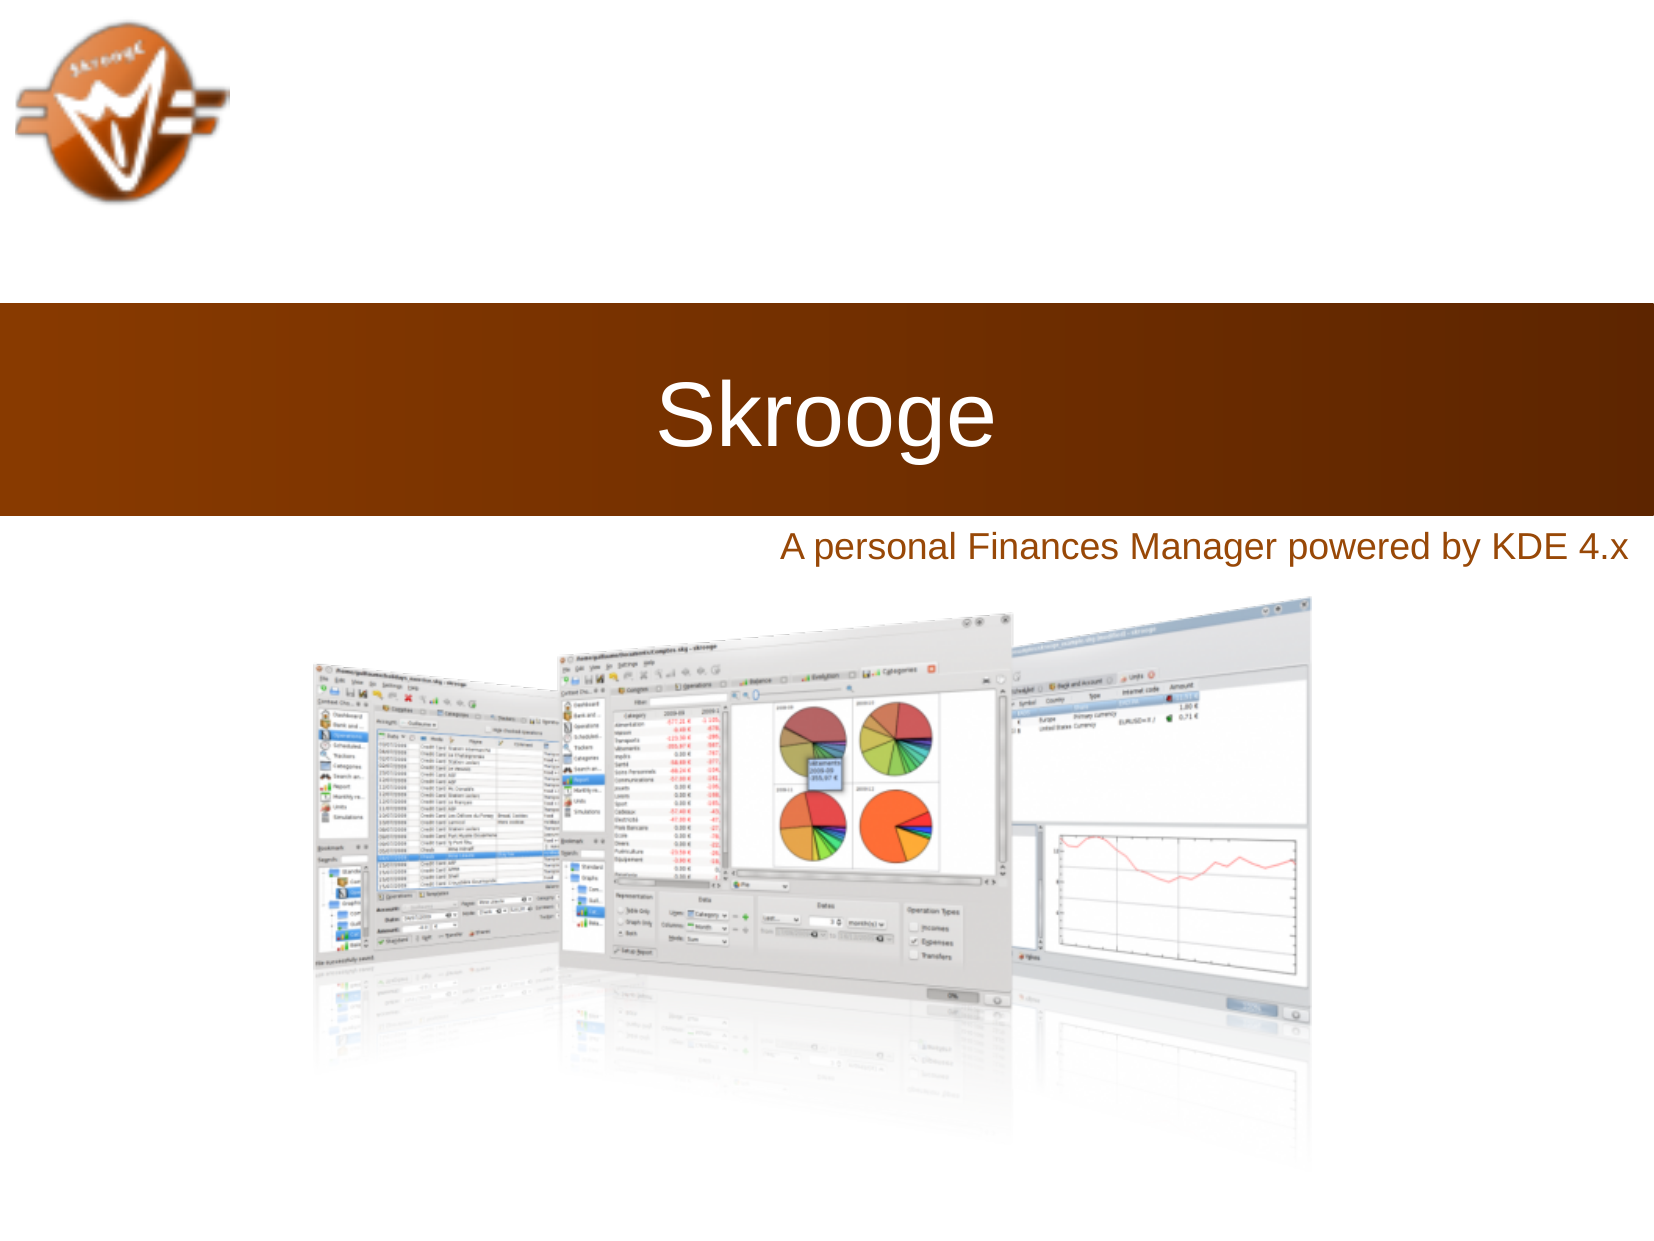

# Skrooge
A personal Finances Manager powered by KDE 4.x